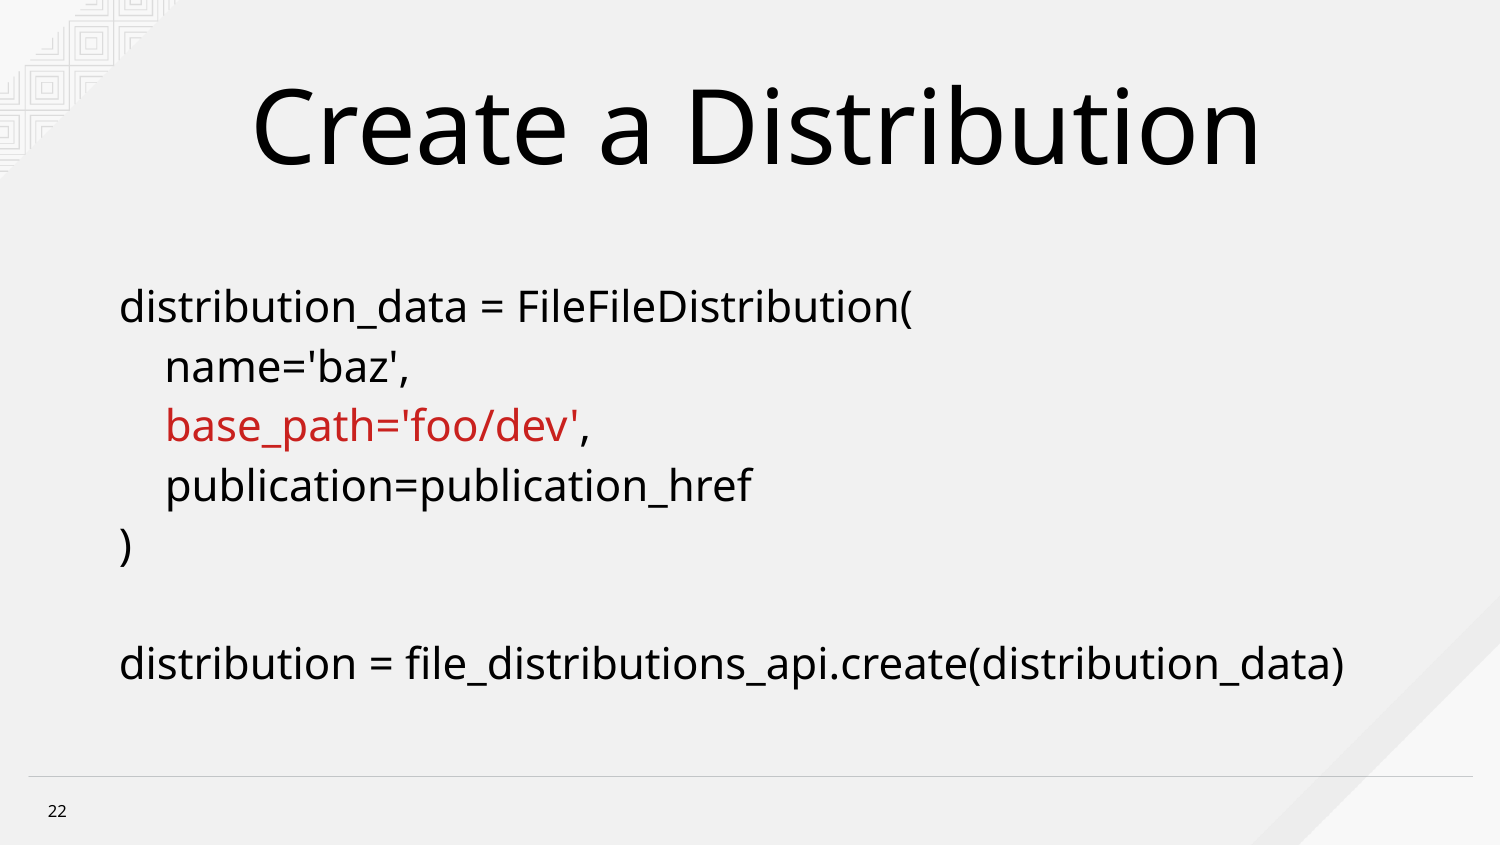

Create a Distribution
distribution_data = FileFileDistribution(
 name='baz',
 base_path='foo/dev',
 publication=publication_href
)
distribution = file_distributions_api.create(distribution_data)
22